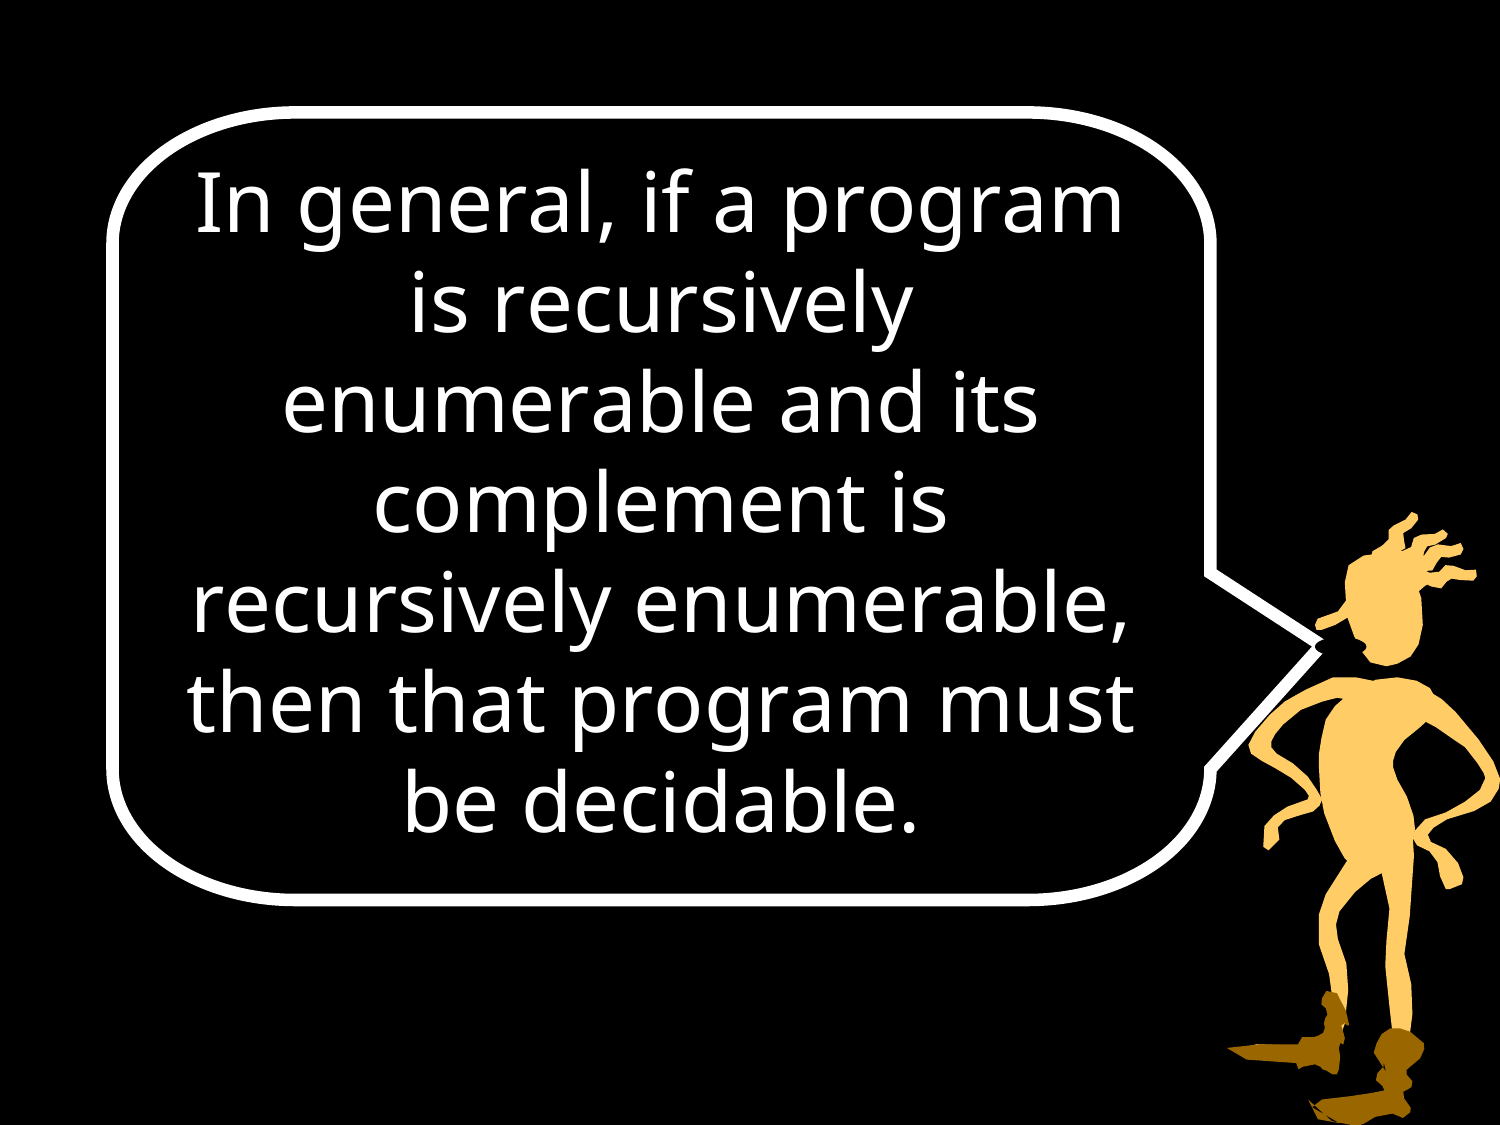

In general, if a program is recursively enumerable and its complement is recursively enumerable, then that program must be decidable.